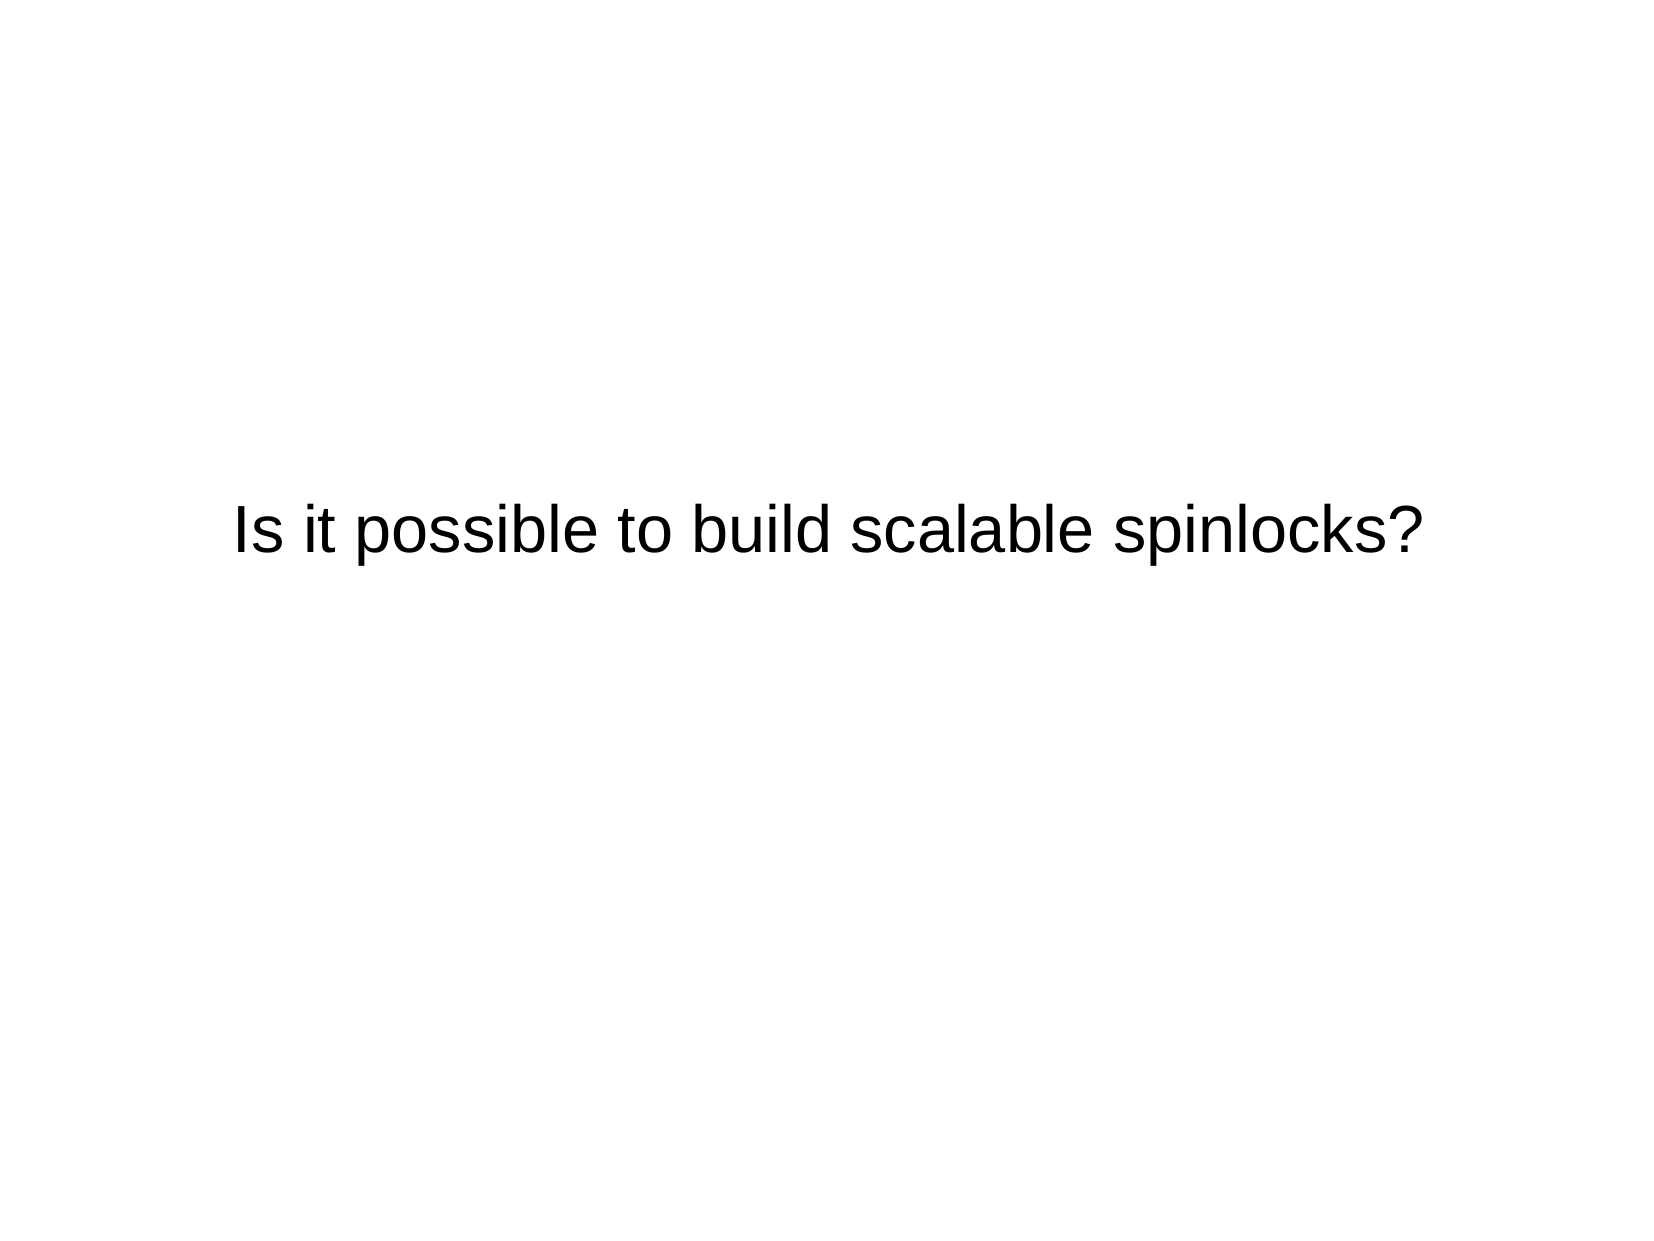

# Is it possible to build scalable spinlocks?